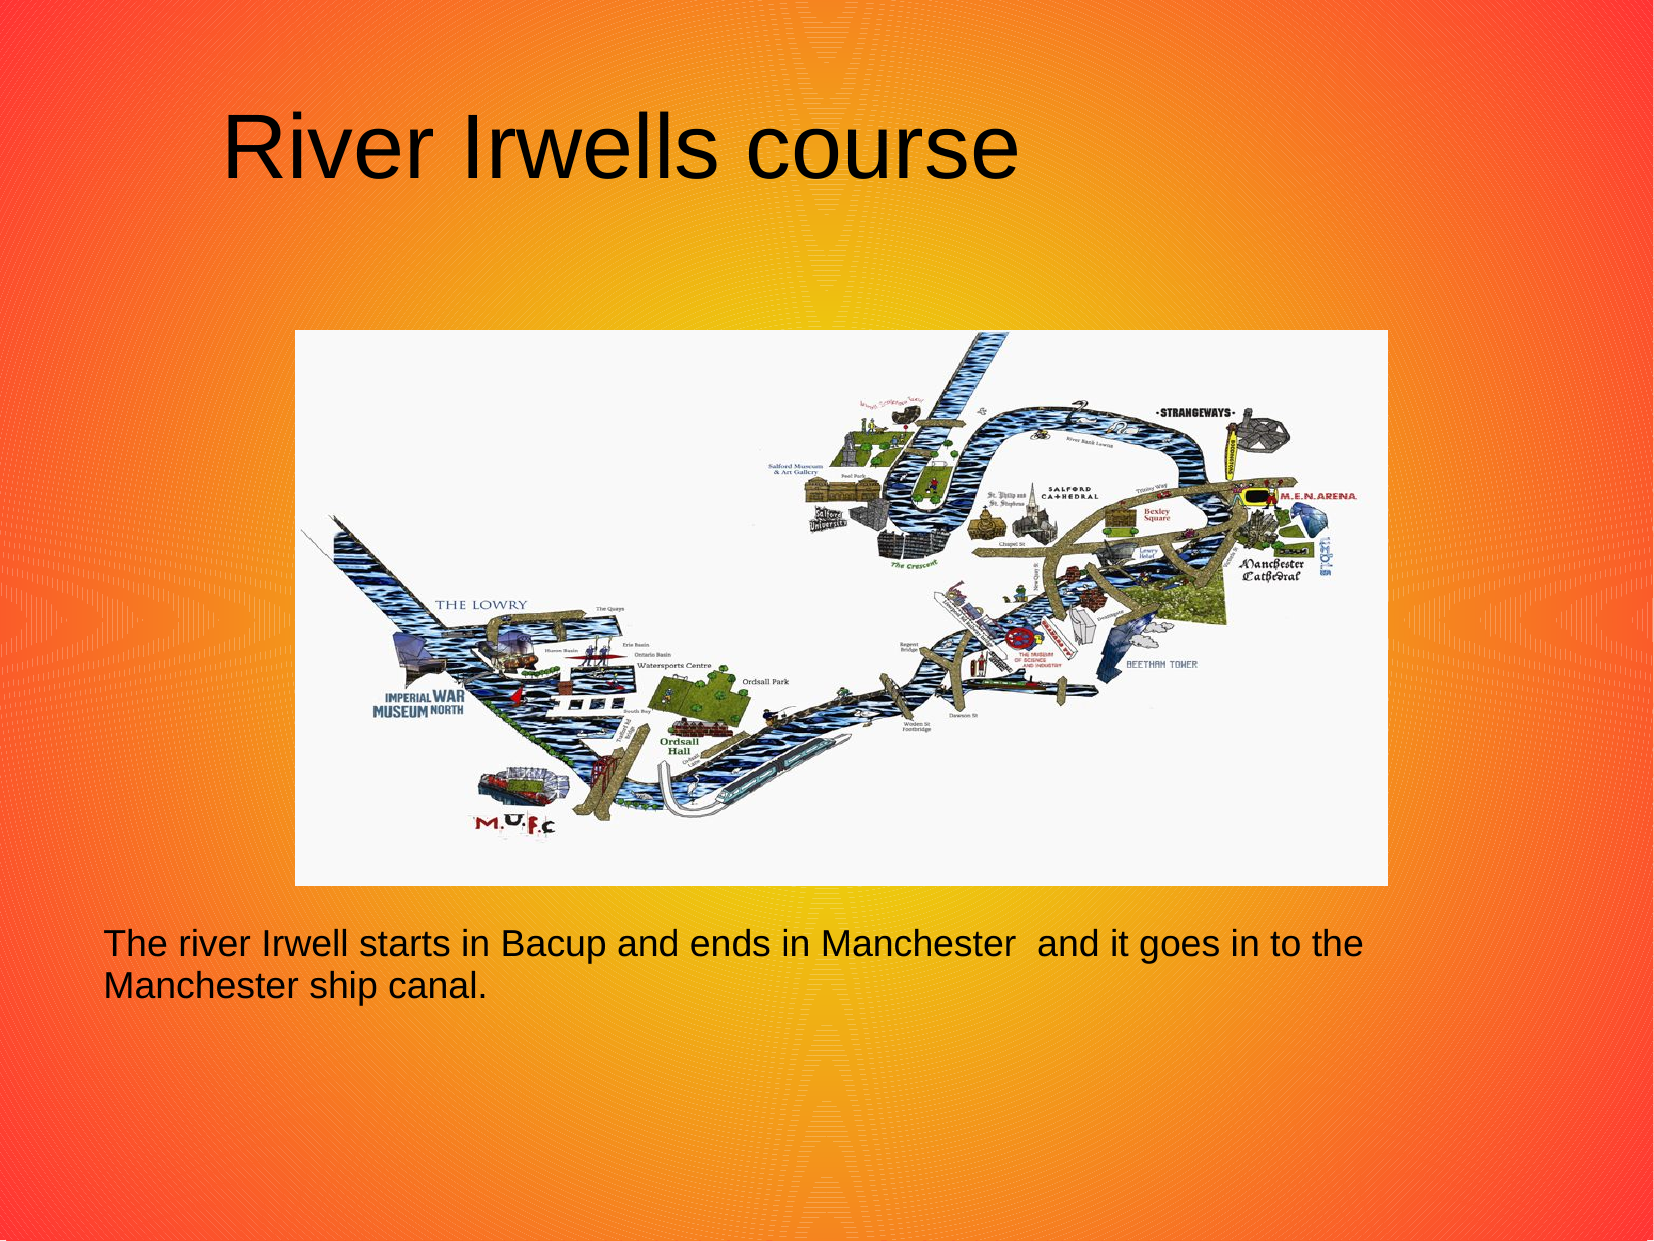

#
River Irwells course
The river Irwell starts in Bacup and ends in Manchester and it goes in to the Manchester ship canal.